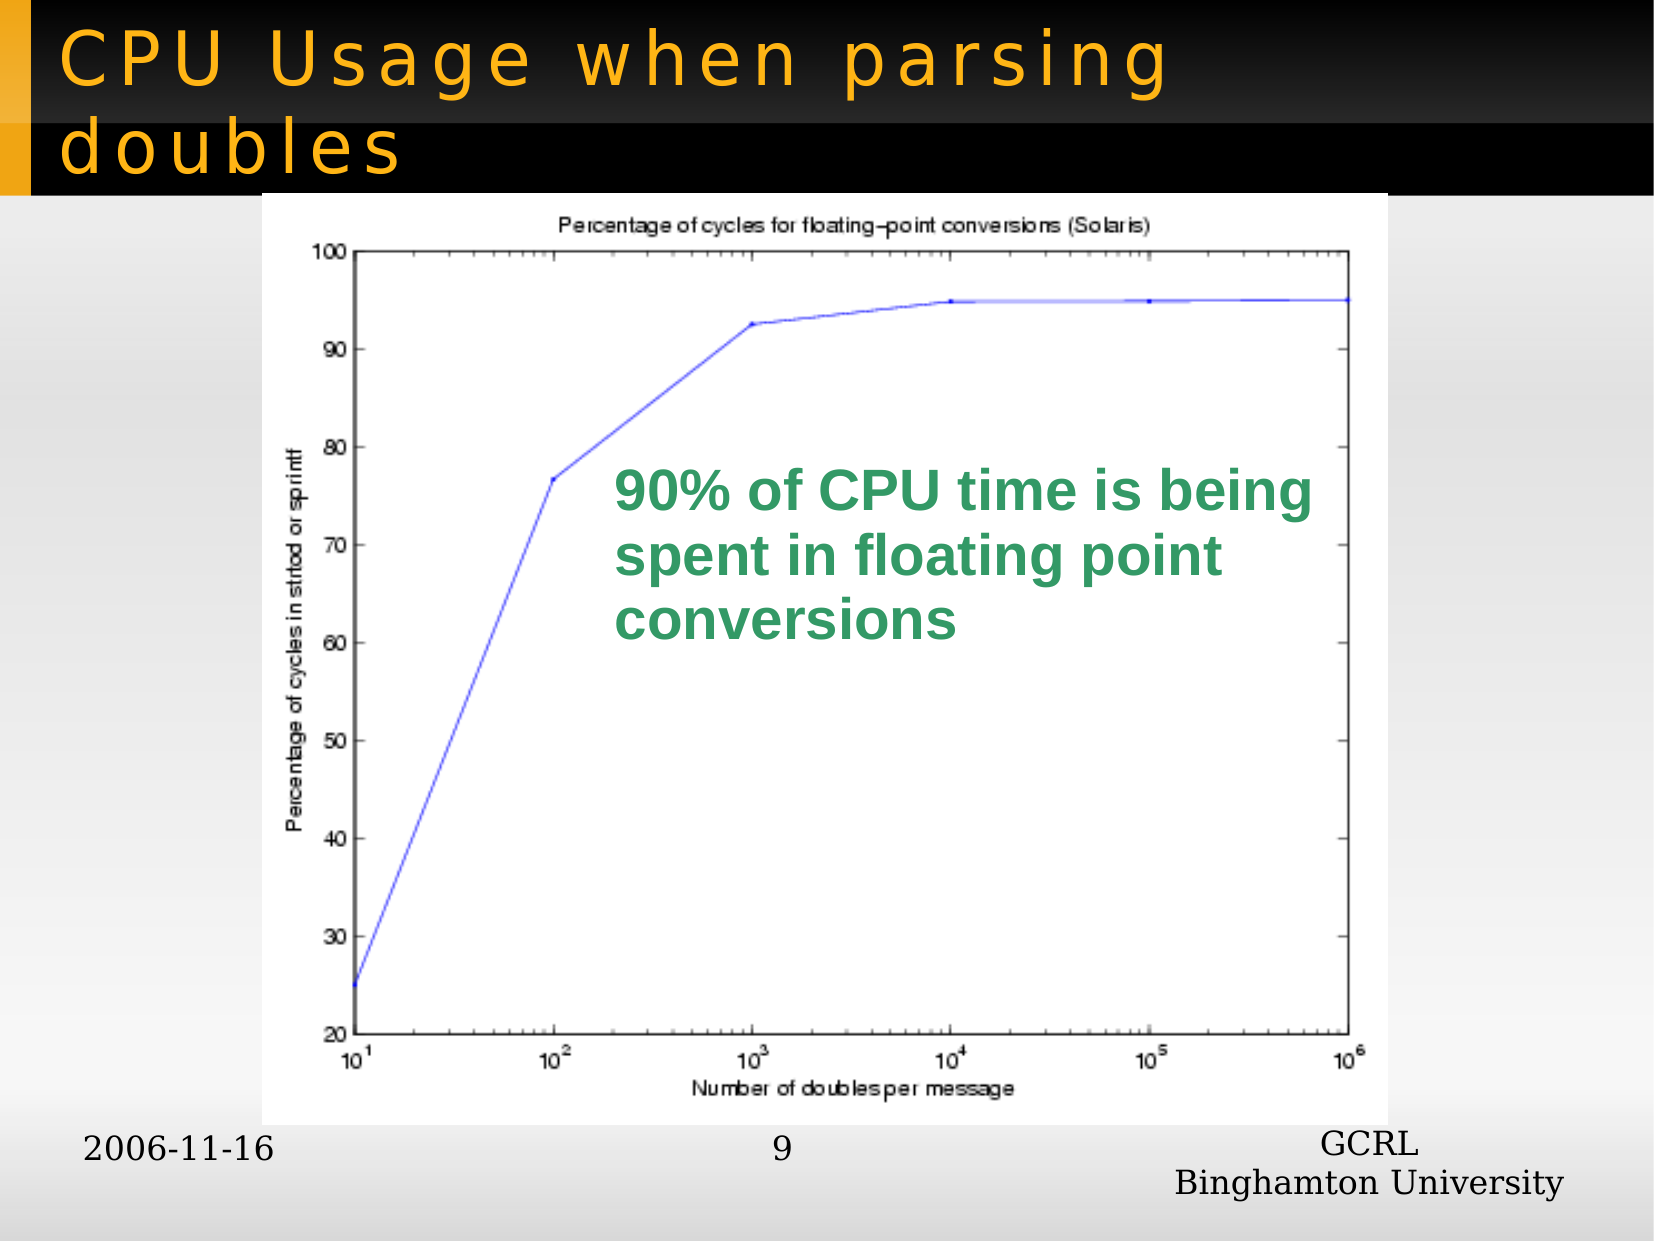

# CPU Usage when parsing doubles
90% of CPU time is being
spent in floating point
conversions
9